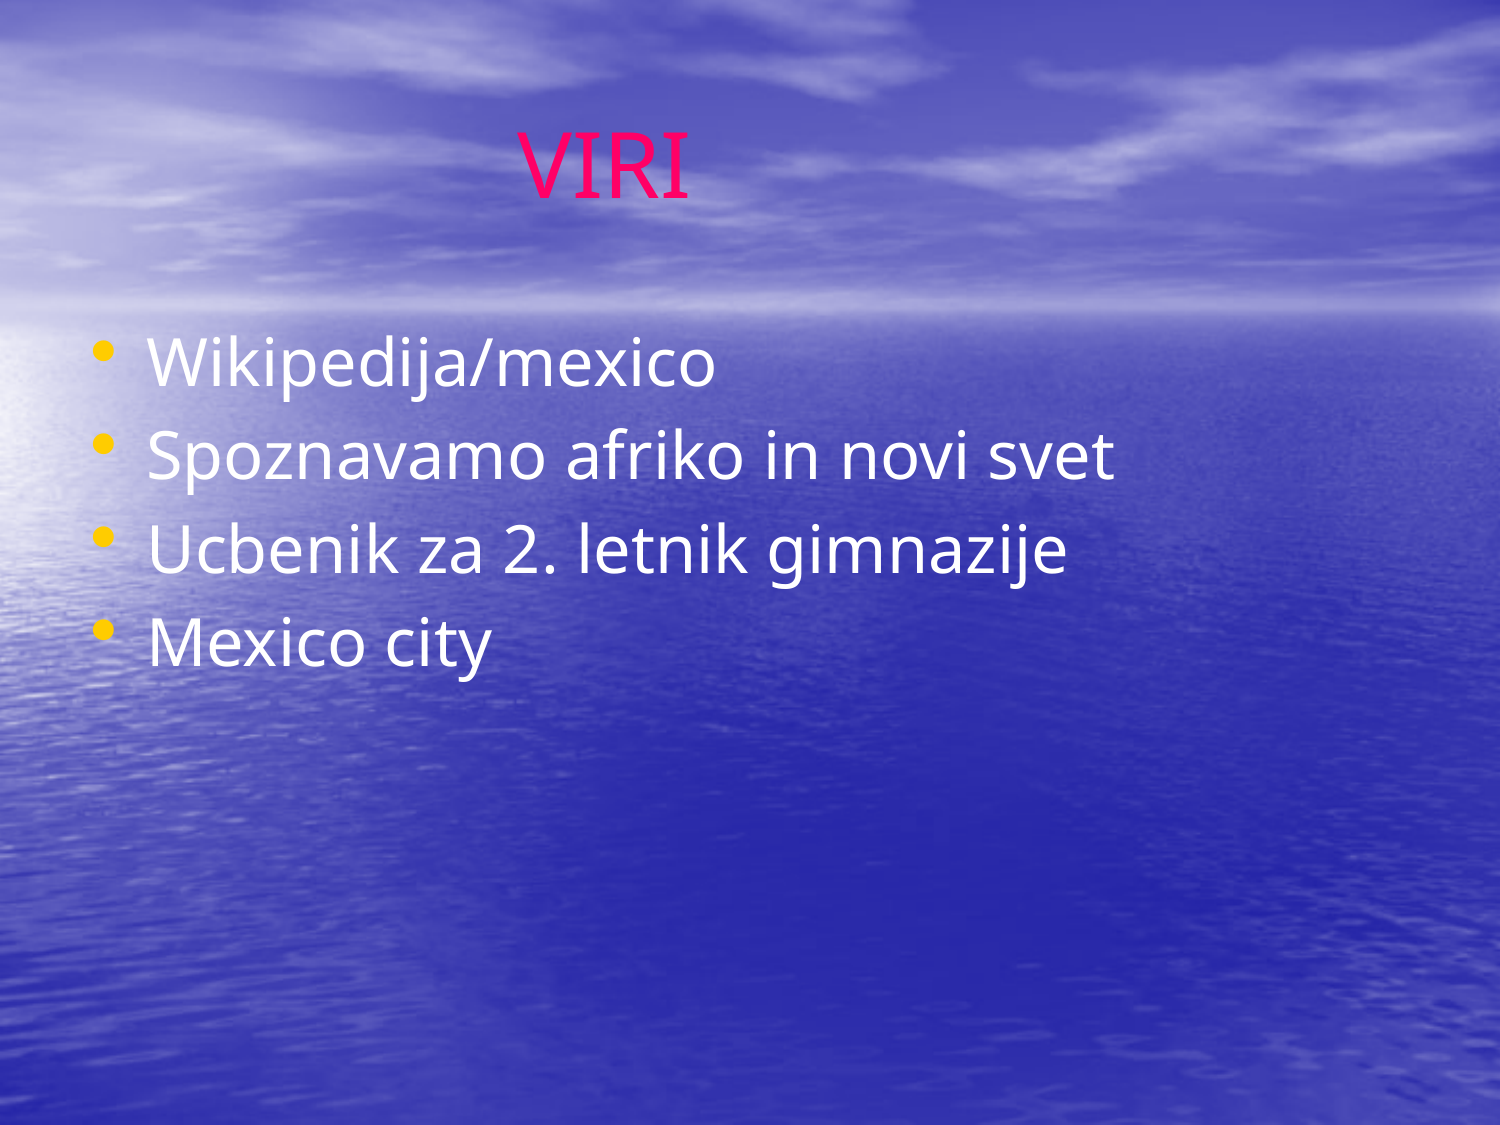

# VIRI
Wikipedija/mexico
Spoznavamo afriko in novi svet
Ucbenik za 2. letnik gimnazije
Mexico city